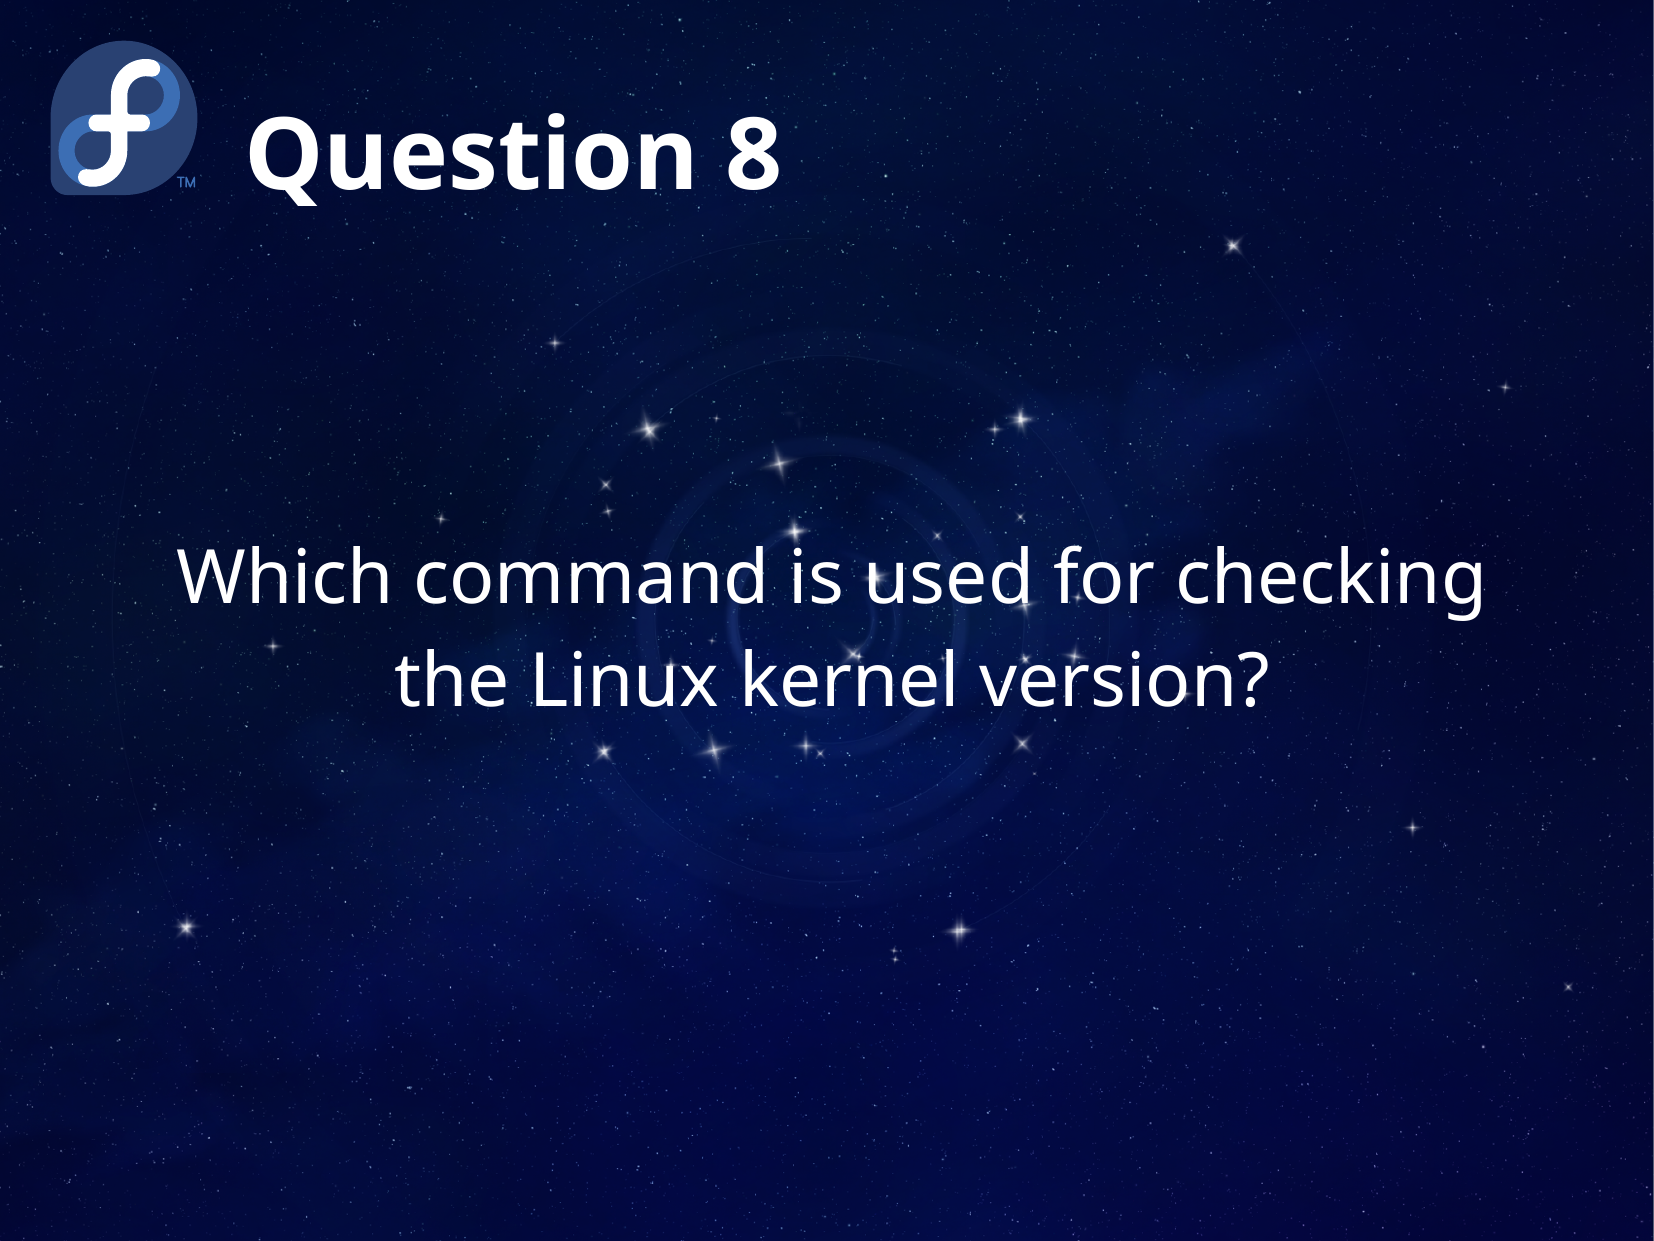

Question 8
Which command is used for checking the Linux kernel version?